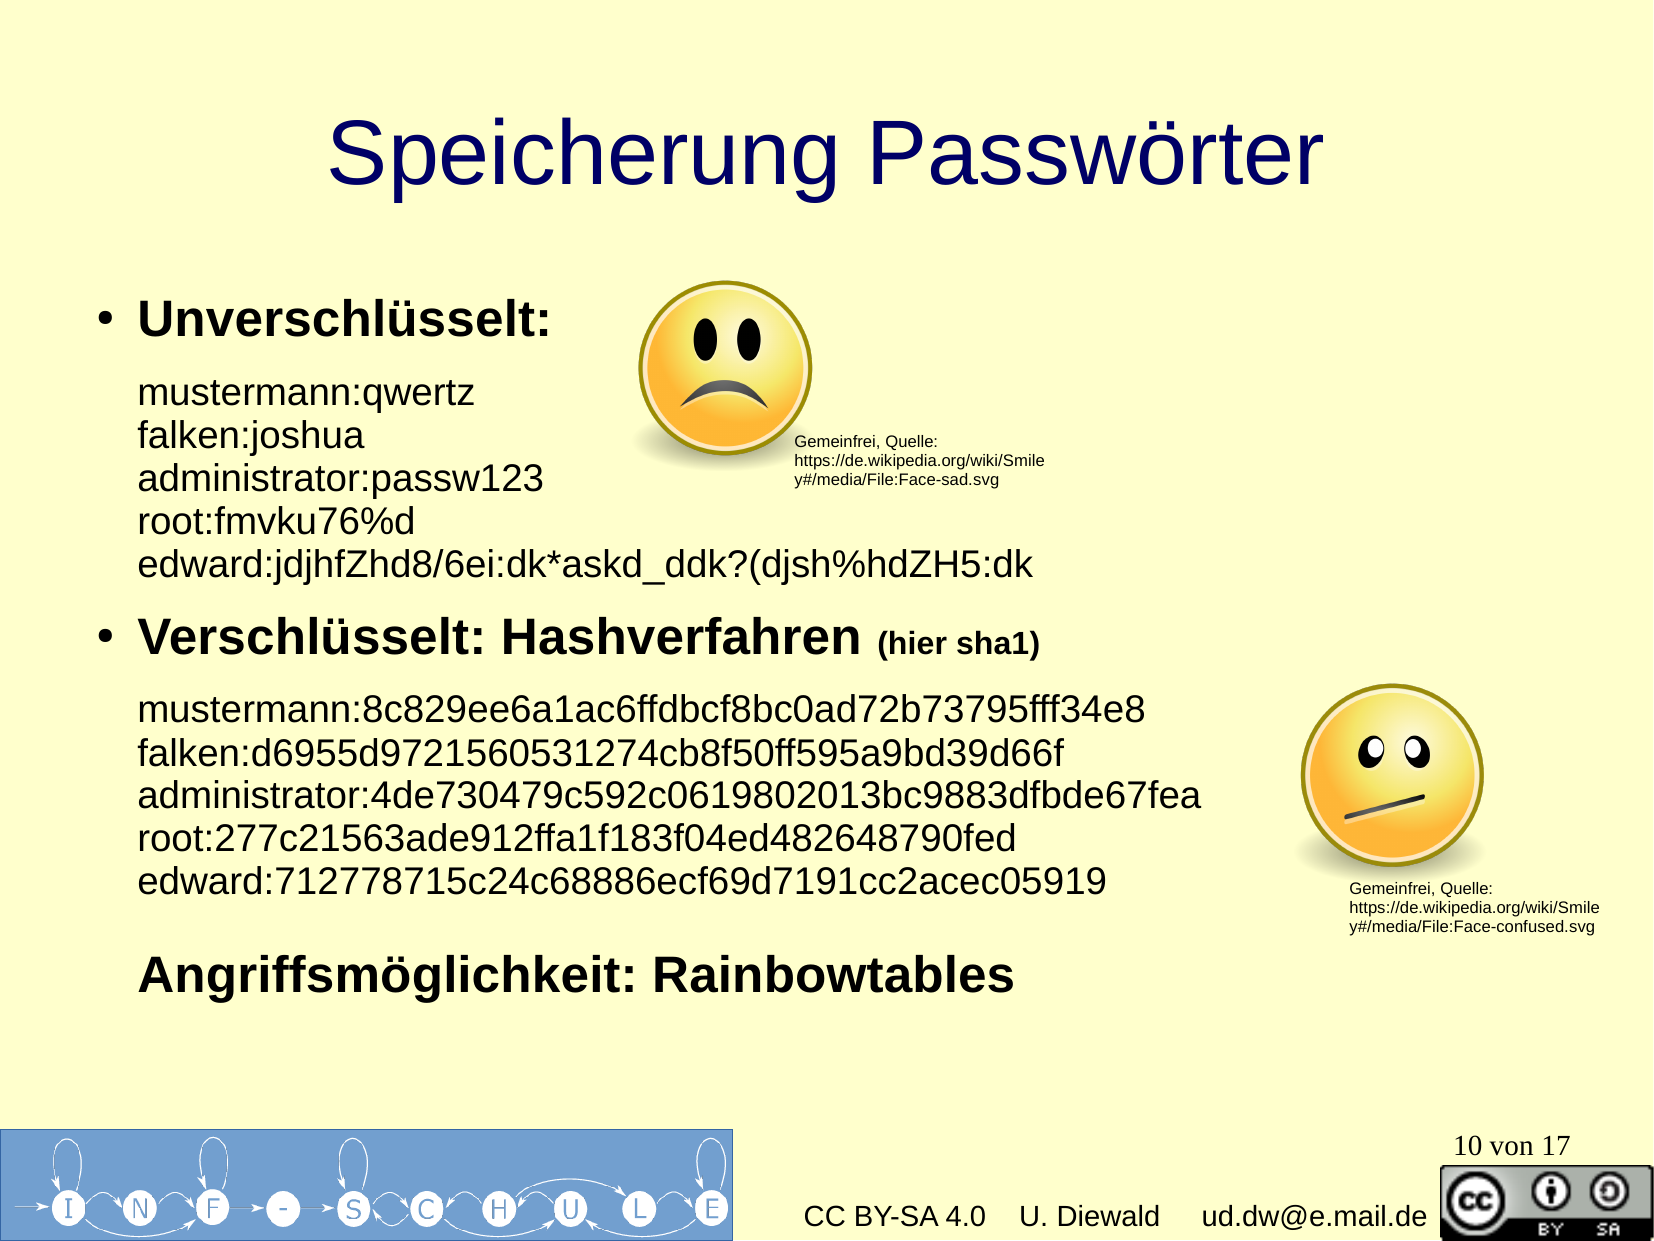

# Speicherung Passwörter
Unverschlüsselt:
mustermann:qwertz
falken:joshua
administrator:passw123
root:fmvku76%d
edward:jdjhfZhd8/6ei:dk*askd_ddk?(djsh%hdZH5:dk
Verschlüsselt: Hashverfahren (hier sha1)
mustermann:8c829ee6a1ac6ffdbcf8bc0ad72b73795fff34e8
falken:d6955d9721560531274cb8f50ff595a9bd39d66f
administrator:4de730479c592c0619802013bc9883dfbde67fea
root:277c21563ade912ffa1f183f04ed482648790fed
edward:712778715c24c68886ecf69d7191cc2acec05919
Angriffsmöglichkeit: Rainbowtables
Gemeinfrei, Quelle: https://de.wikipedia.org/wiki/Smiley#/media/File:Face-sad.svg
Gemeinfrei, Quelle:
https://de.wikipedia.org/wiki/Smiley#/media/File:Face-confused.svg
10